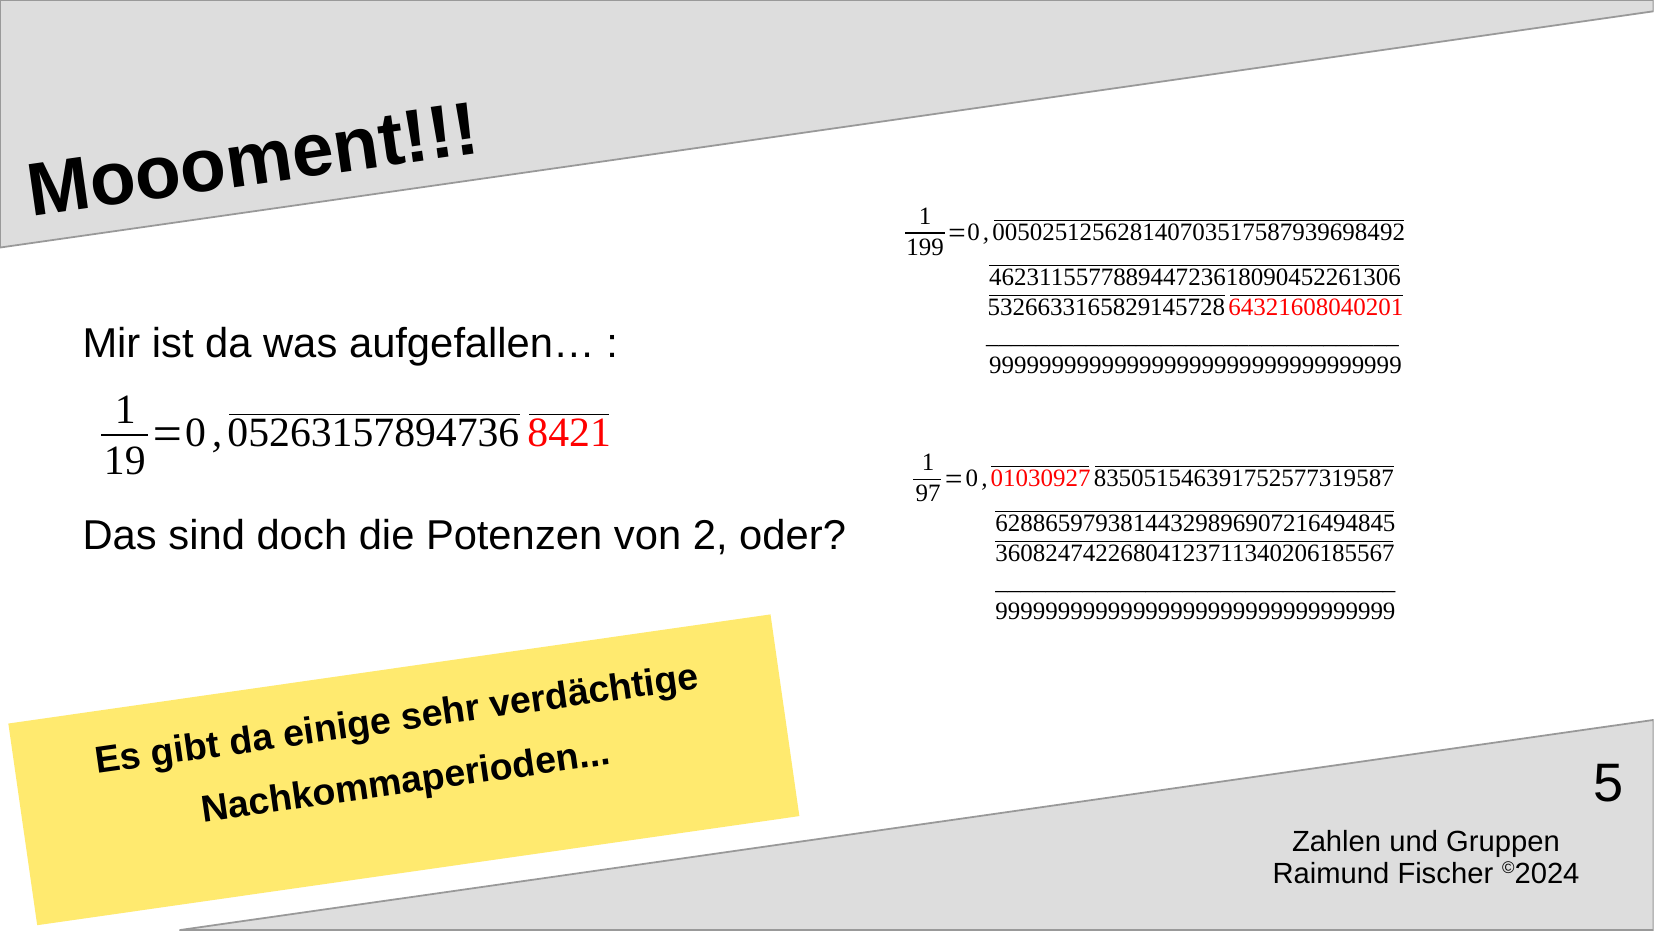

# Moooment!!!
Mir ist da was aufgefallen… :
Das sind doch die Potenzen von 2, oder?
Es gibt da einige sehr verdächtige Nachkommaperioden...
5